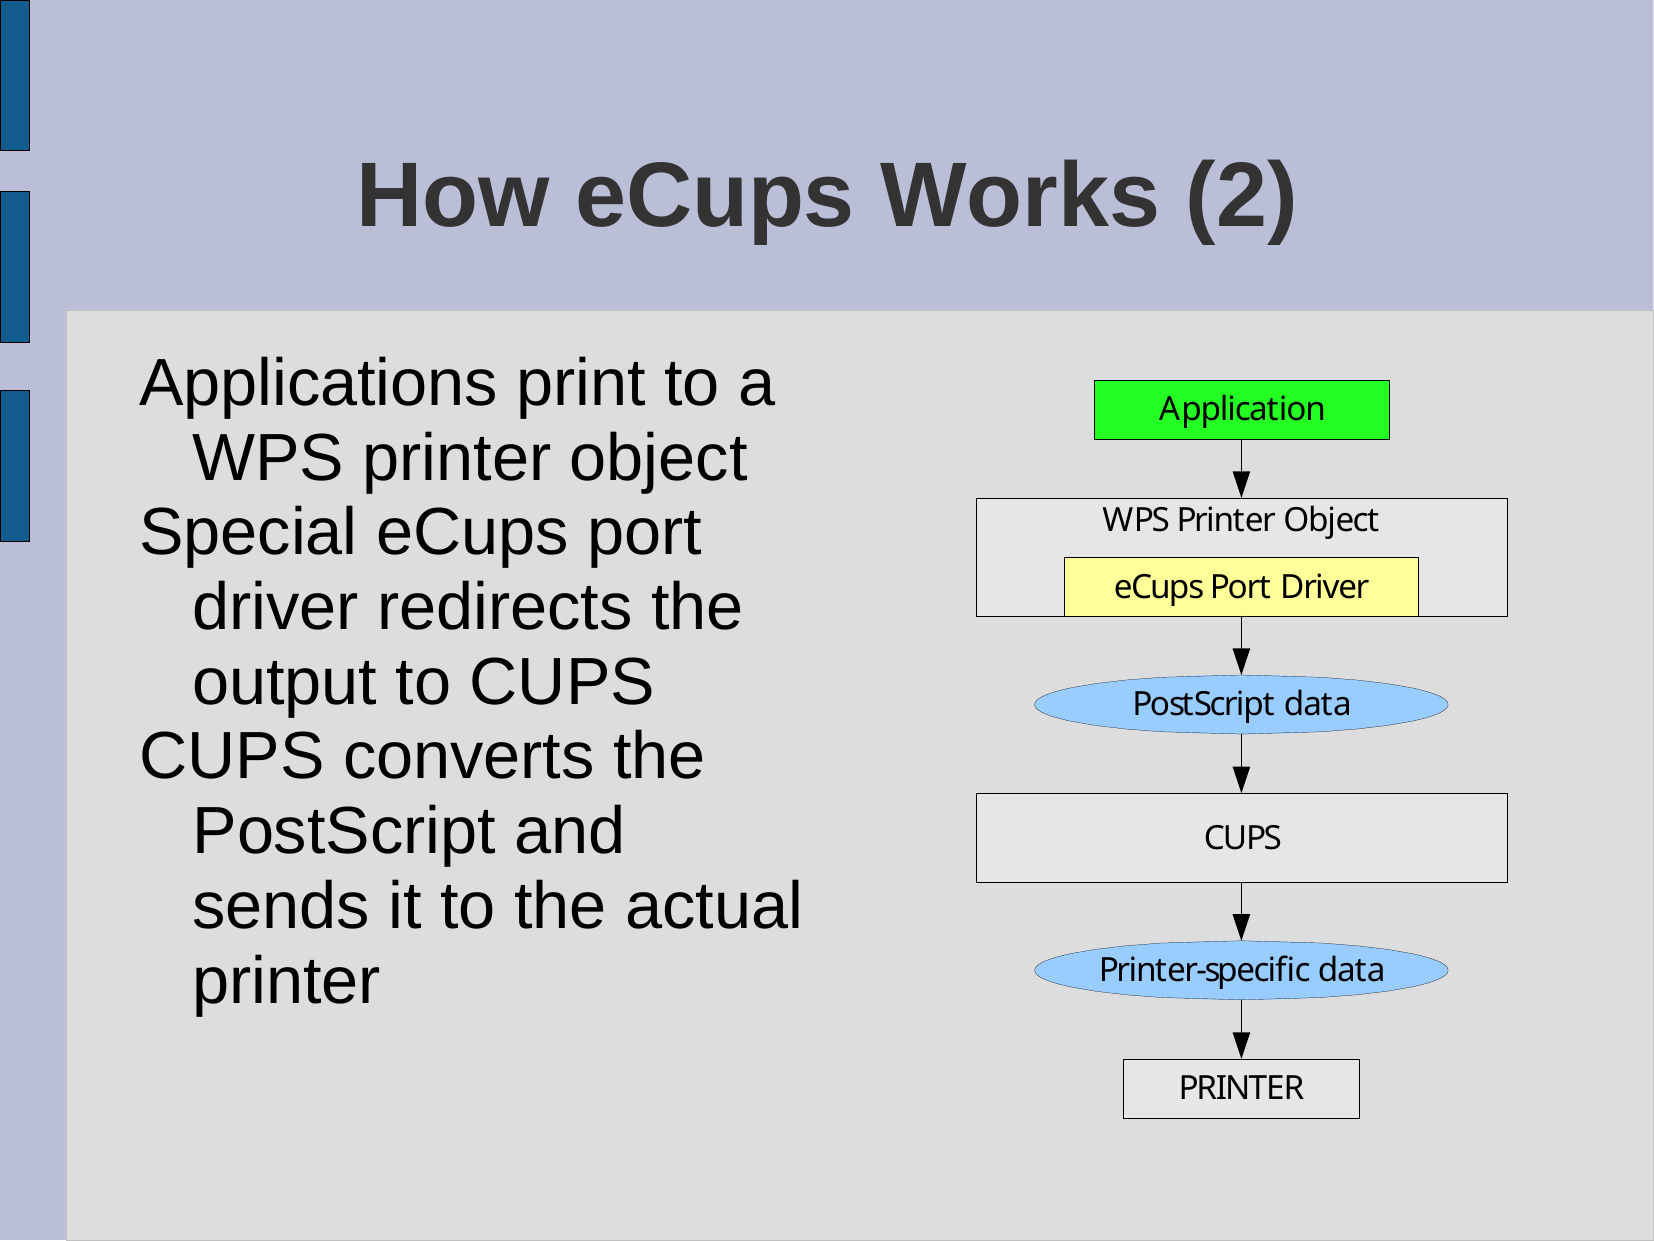

# How eCups Works (2)
Applications print to a WPS printer object
Special eCups port driver redirects the output to CUPS
CUPS converts the PostScript and sends it to the actual printer